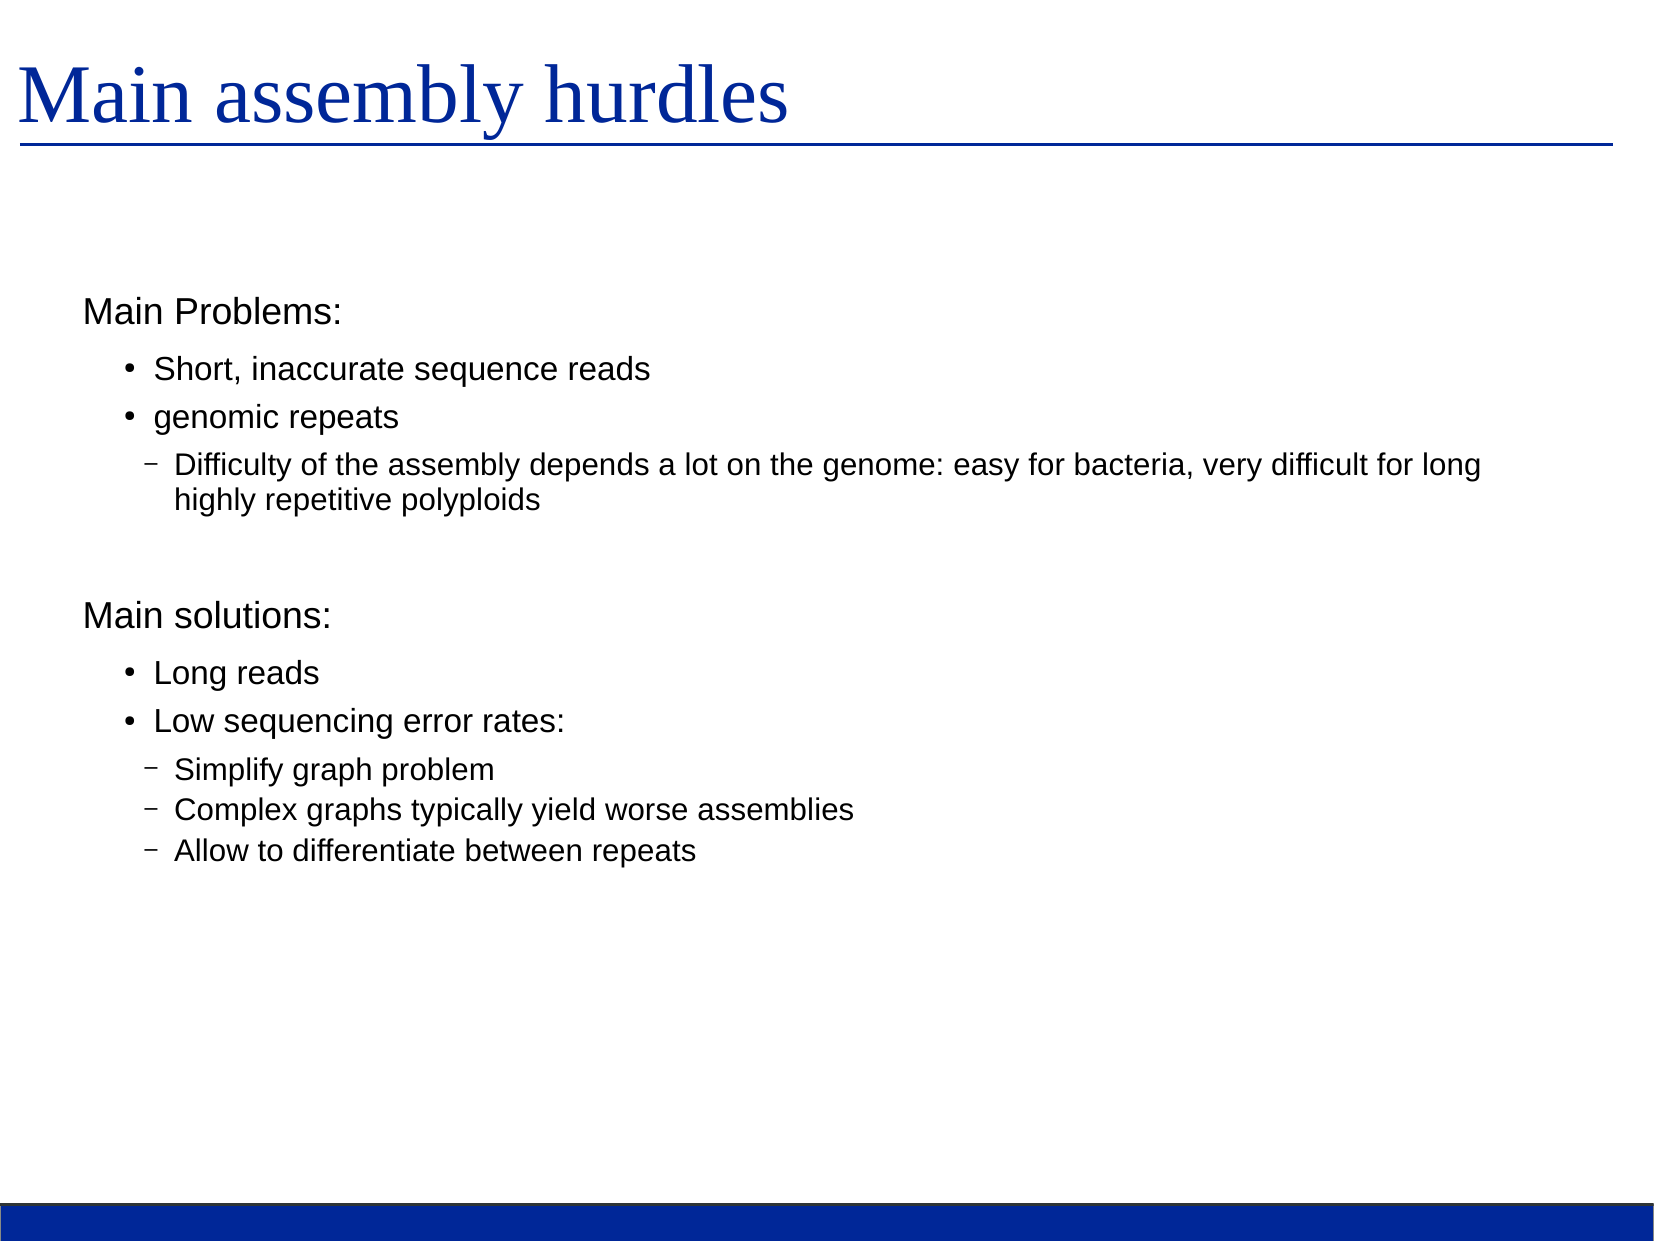

# Main assembly hurdles
Main Problems:
Short, inaccurate sequence reads
genomic repeats
Difficulty of the assembly depends a lot on the genome: easy for bacteria, very difficult for long highly repetitive polyploids
Main solutions:
Long reads
Low sequencing error rates:
Simplify graph problem
Complex graphs typically yield worse assemblies
Allow to differentiate between repeats